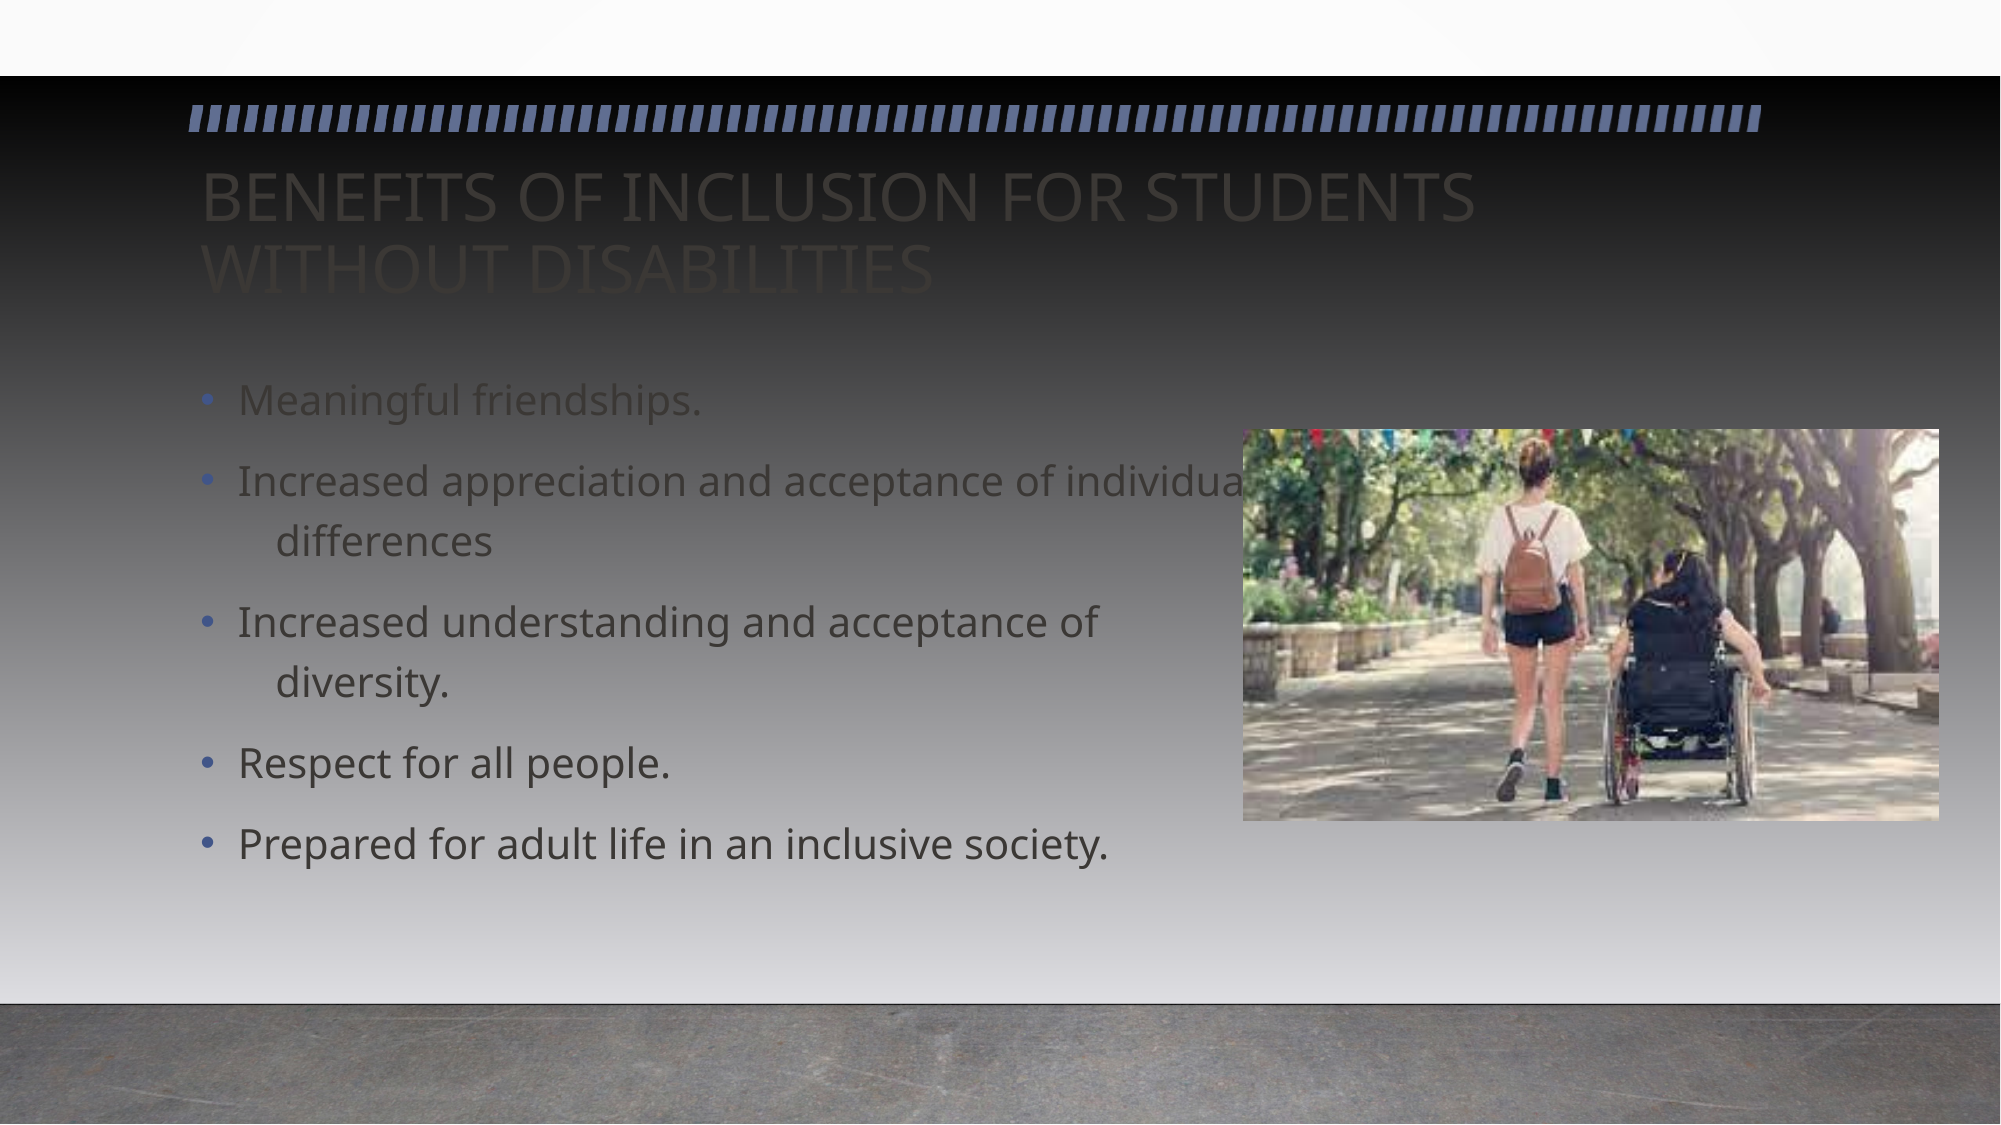

# BENEFITS OF INCLUSION FOR STUDENTS WITHOUT DISABILITIES
Meaningful friendships.
Increased appreciation and acceptance of individual differences
Increased understanding and acceptance of diversity.
Respect for all people.
Prepared for adult life in an inclusive society.